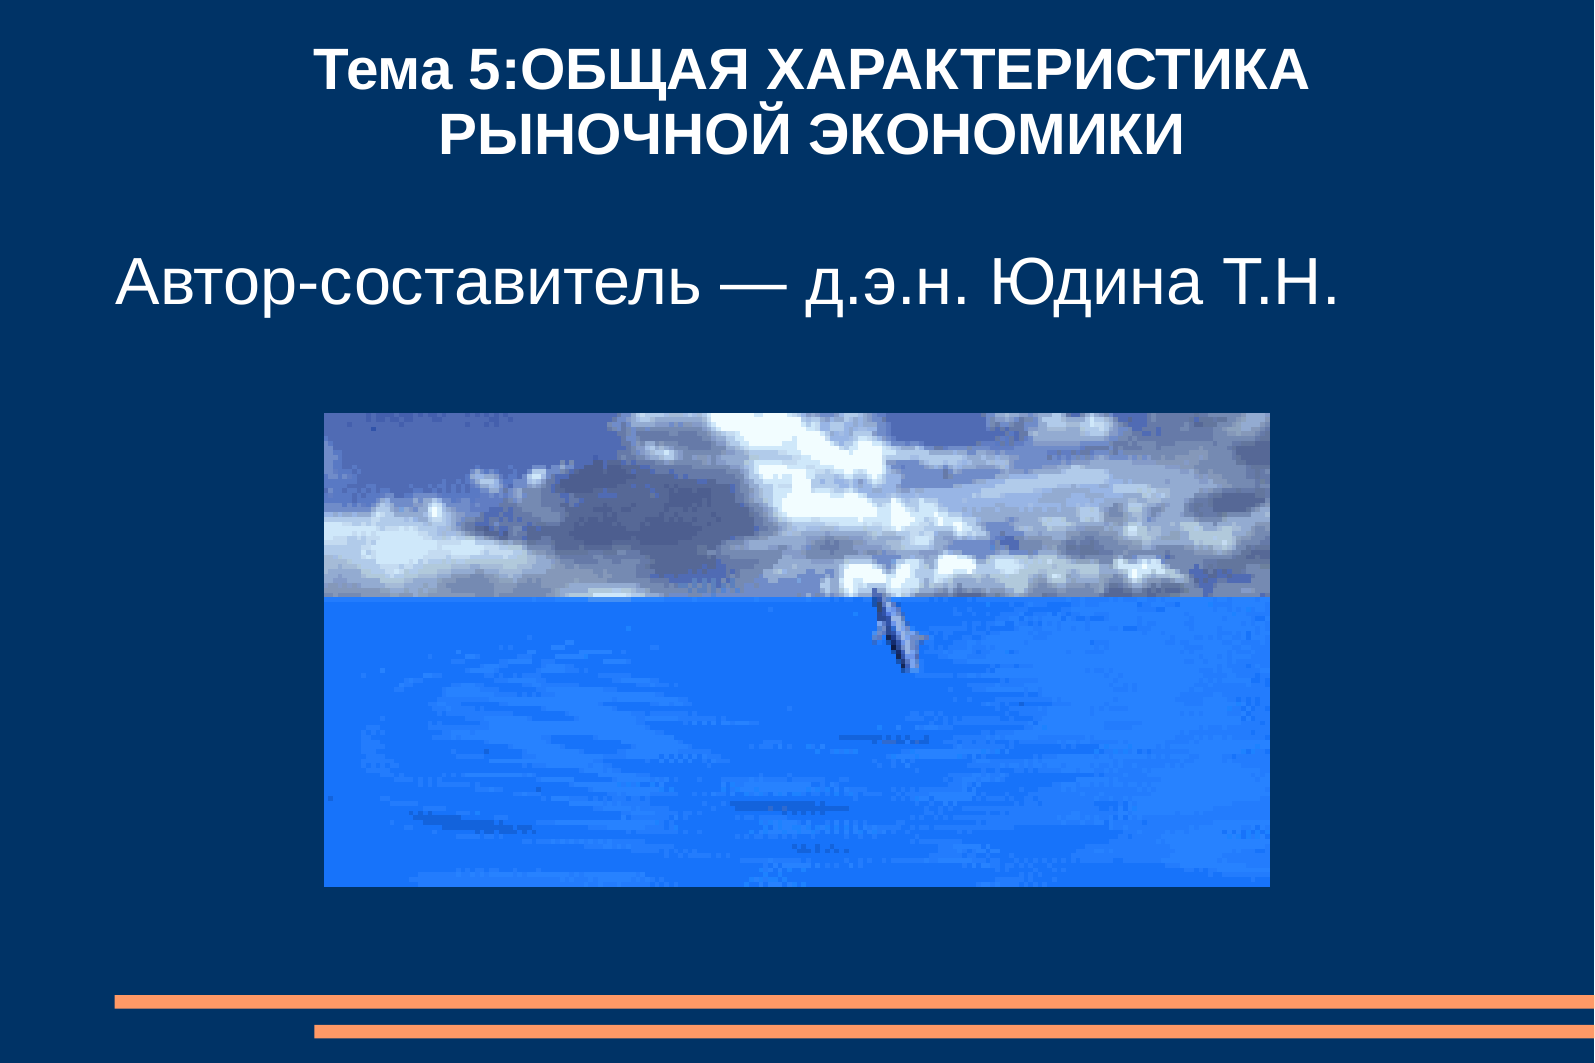

Тема 5:ОБЩАЯ ХАРАКТЕРИСТИКА РЫНОЧНОЙ ЭКОНОМИКИ
Автор-составитель — д.э.н. Юдина Т.Н.